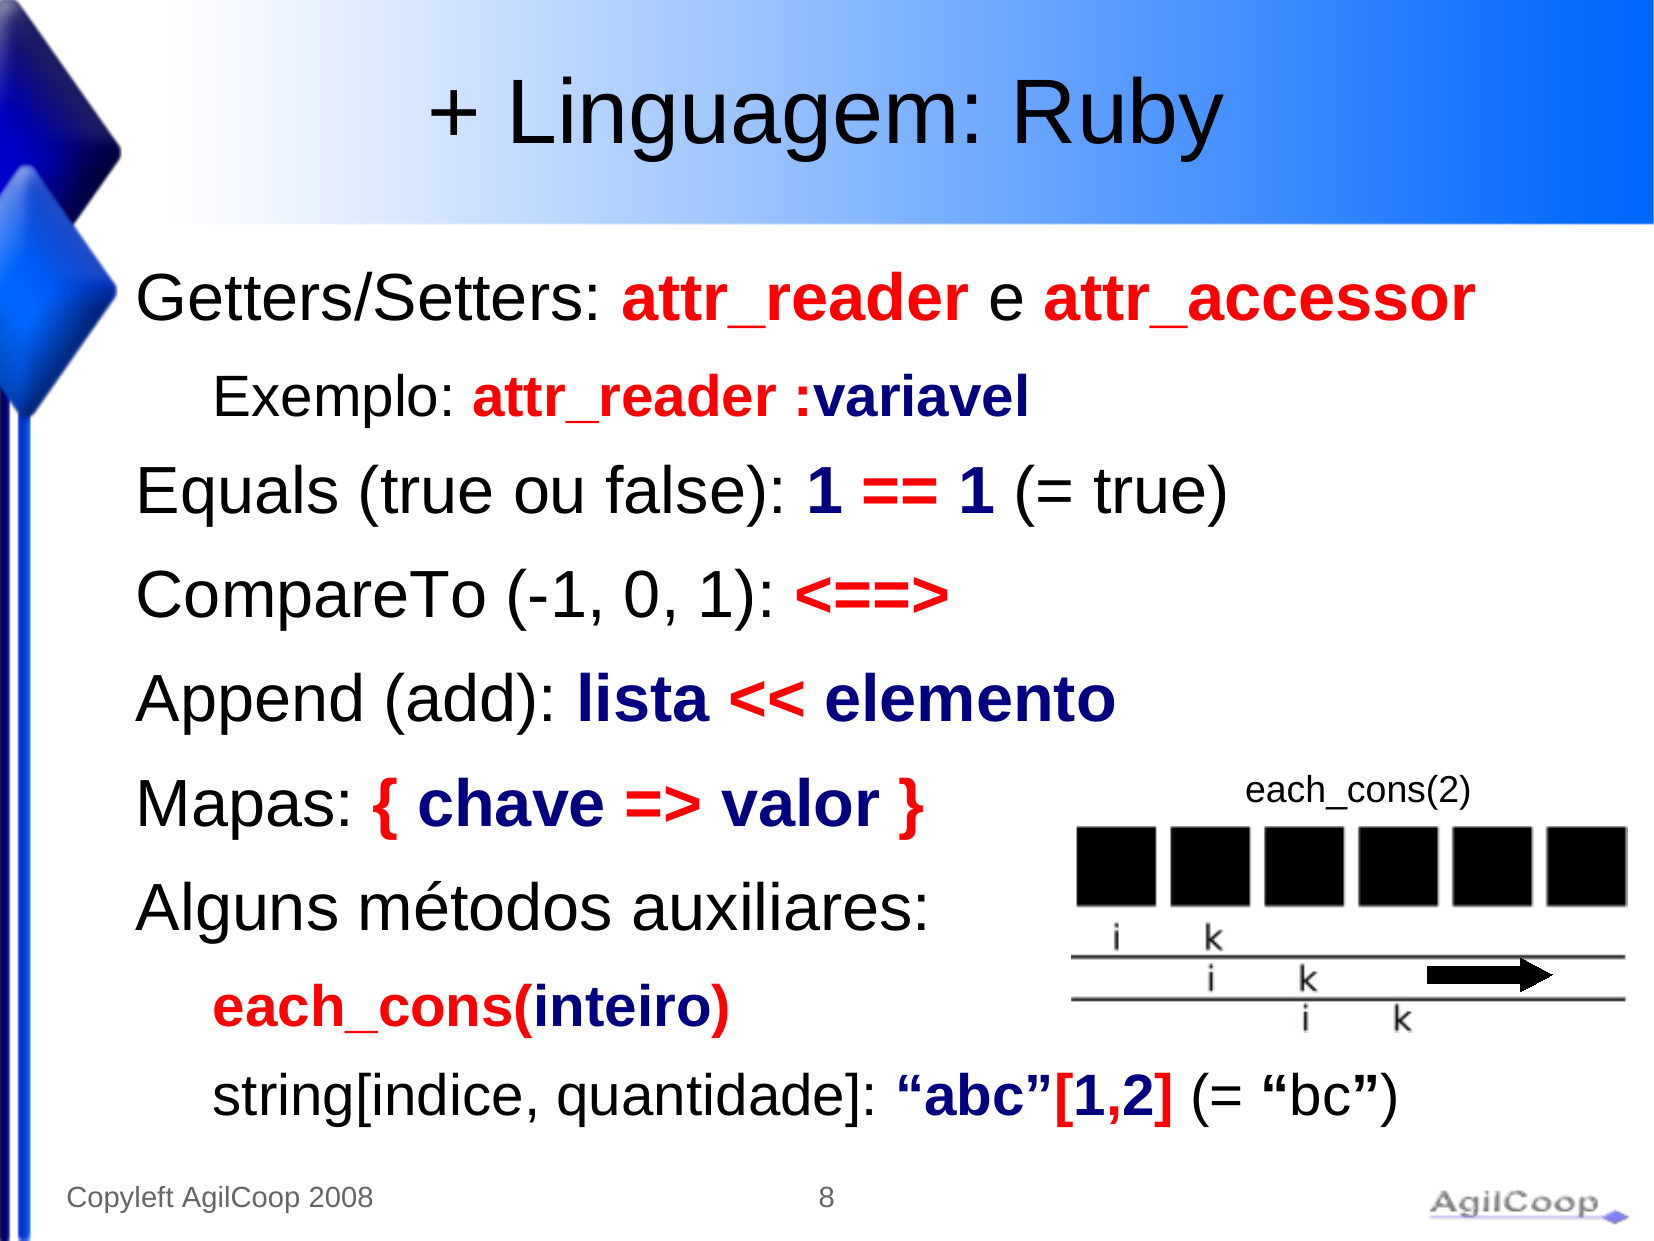

# + Linguagem: Ruby
Getters/Setters: attr_reader e attr_accessor
Exemplo: attr_reader :variavel
Equals (true ou false): 1 == 1 (= true)
CompareTo (-1, 0, 1): <==>
Append (add): lista << elemento
Mapas: { chave => valor }
Alguns métodos auxiliares:
each_cons(inteiro)
string[indice, quantidade]: “abc”[1,2] (= “bc”)
each_cons(2)
Copyleft AgilCoop 2008
8